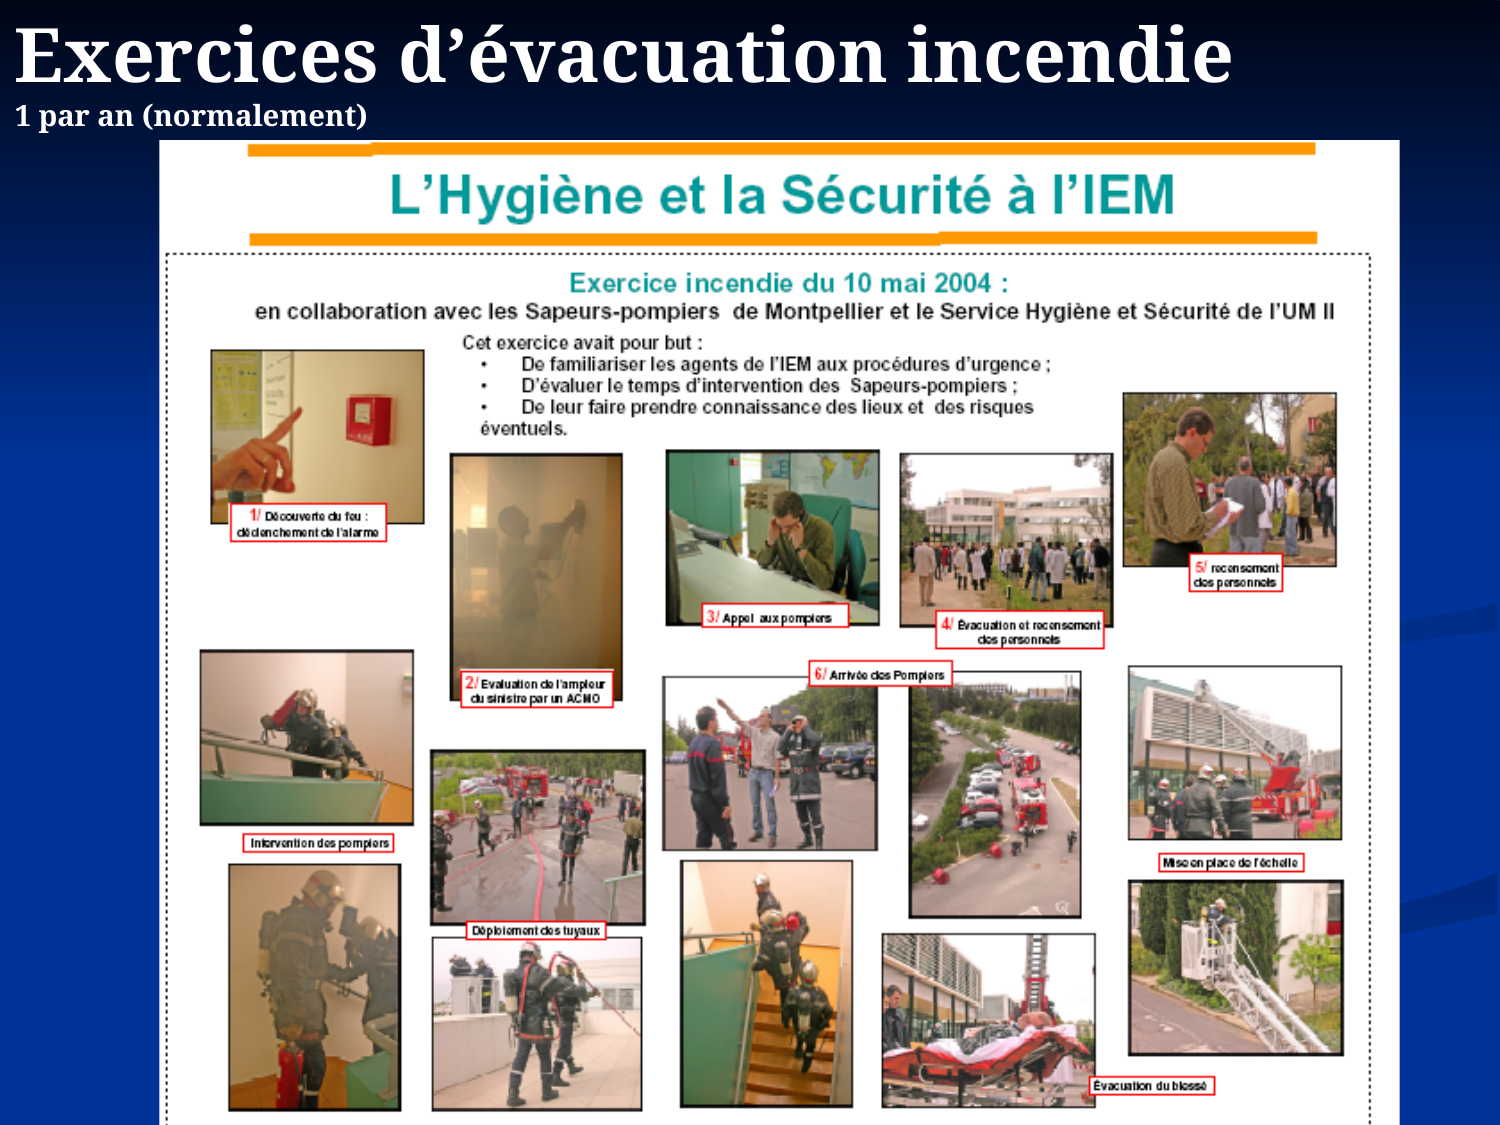

Exercices d’évacuation incendie
1 par an (normalement)